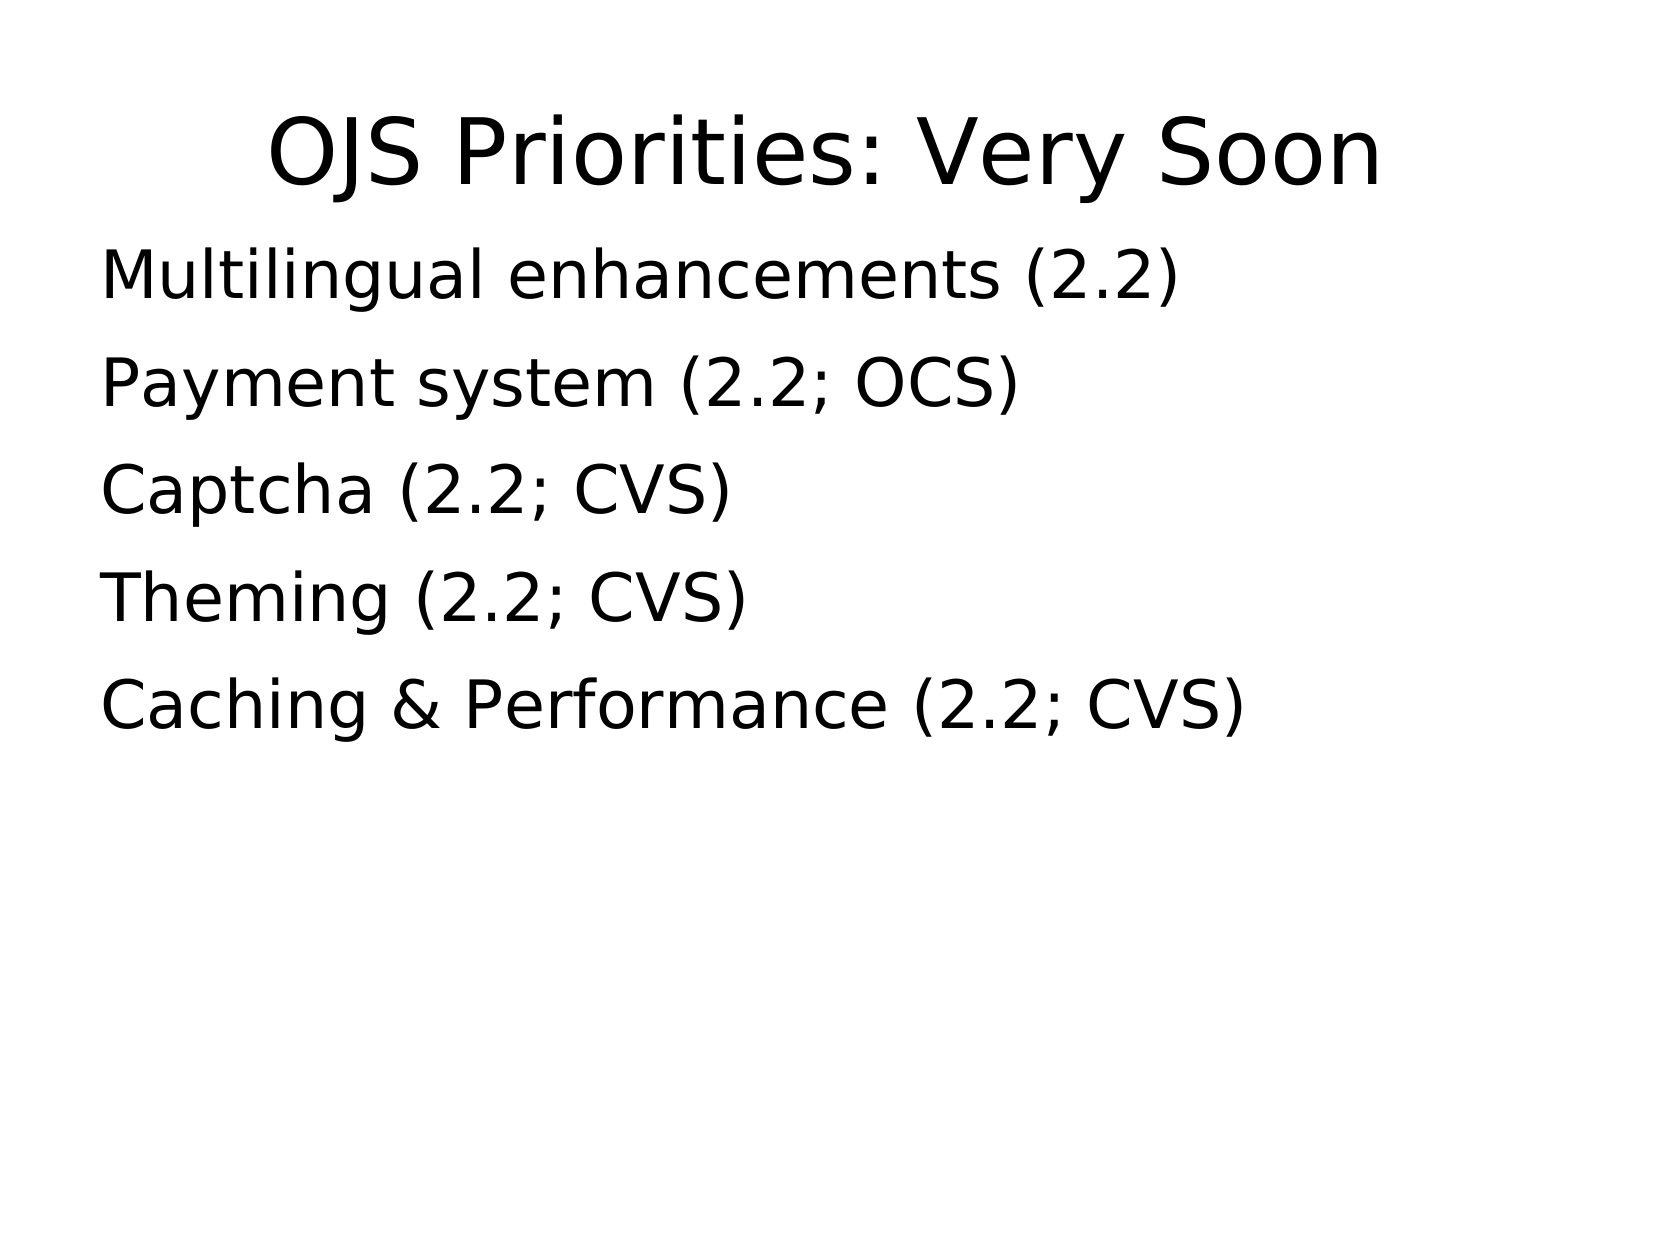

# OJS Priorities: Very Soon
Multilingual enhancements (2.2)
Payment system (2.2; OCS)
Captcha (2.2; CVS)
Theming (2.2; CVS)
Caching & Performance (2.2; CVS)